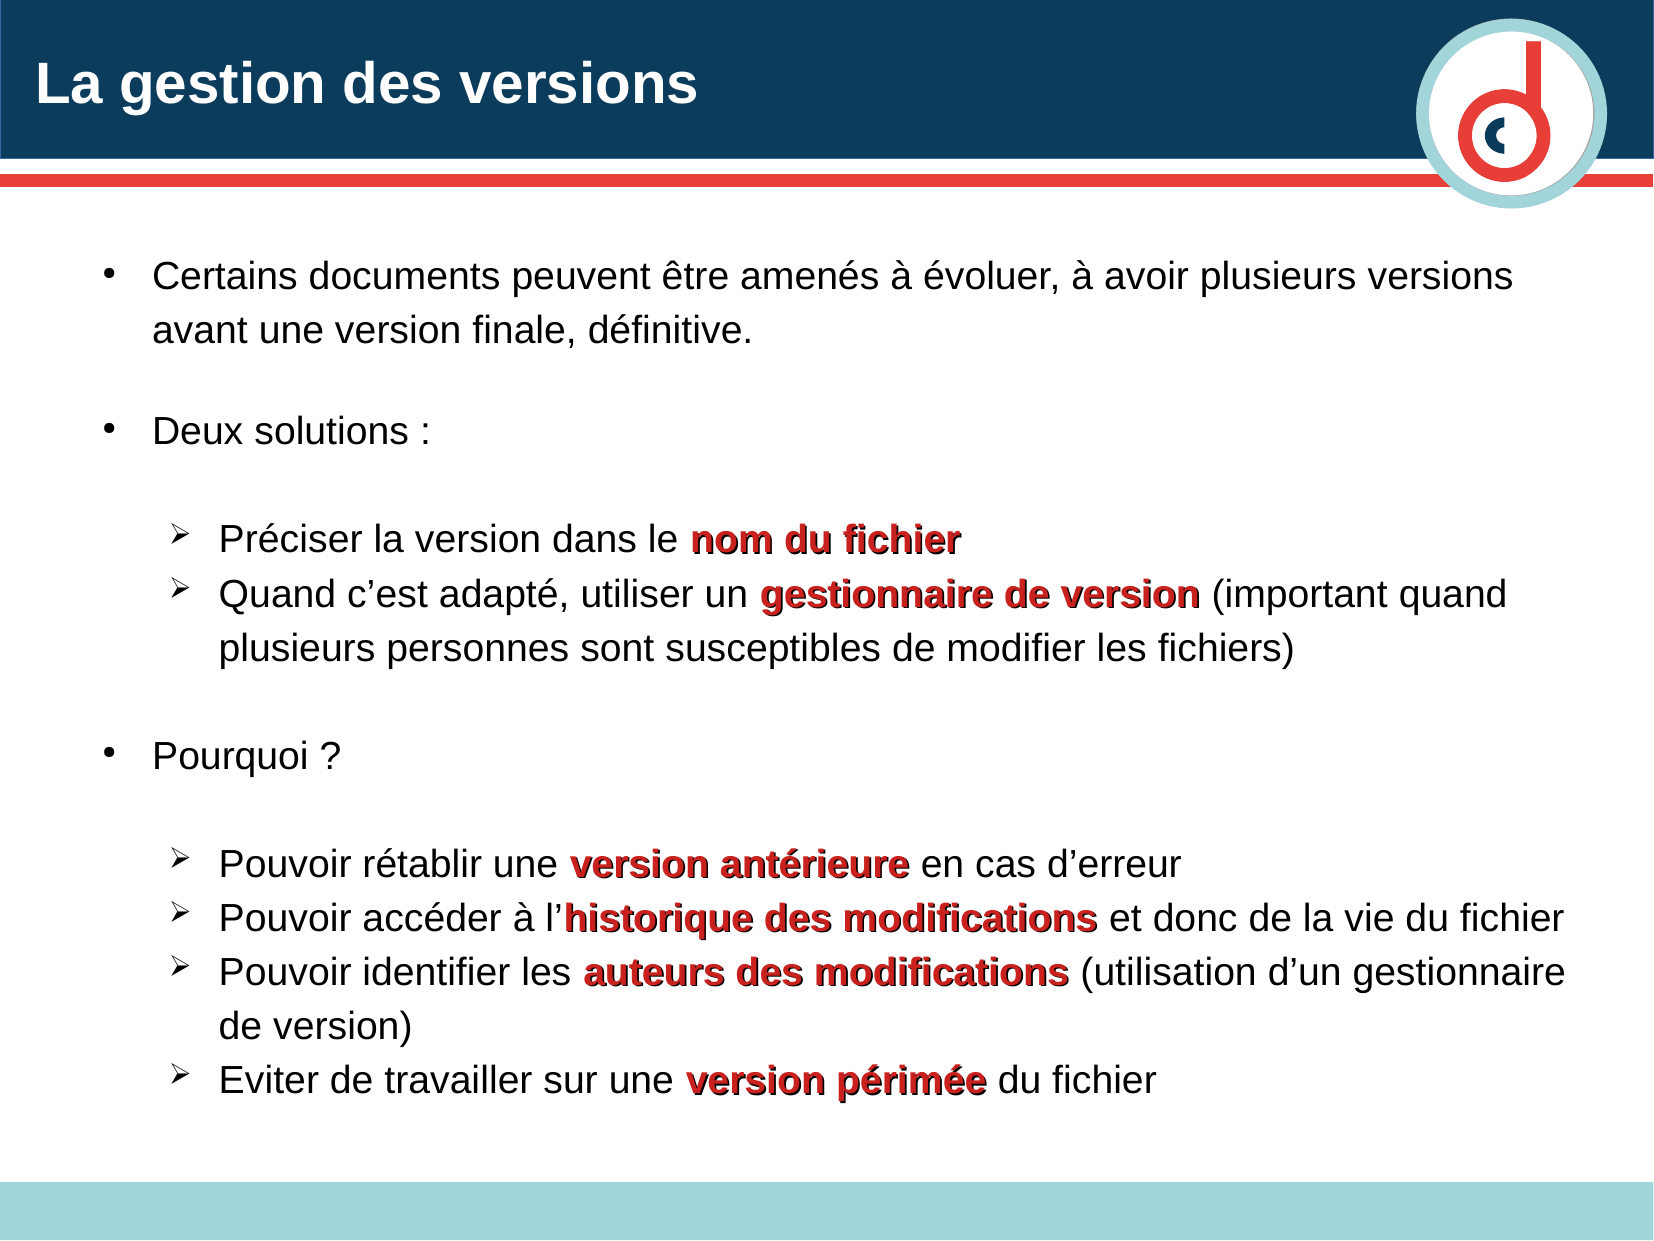

# La gestion des versions
Certains documents peuvent être amenés à évoluer, à avoir plusieurs versions avant une version finale, définitive.
Deux solutions :
Préciser la version dans le nom du fichier
Quand c’est adapté, utiliser un gestionnaire de version (important quand plusieurs personnes sont susceptibles de modifier les fichiers)
Pourquoi ?
Pouvoir rétablir une version antérieure en cas d’erreur
Pouvoir accéder à l’historique des modifications et donc de la vie du fichier
Pouvoir identifier les auteurs des modifications (utilisation d’un gestionnaire de version)
Eviter de travailler sur une version périmée du fichier